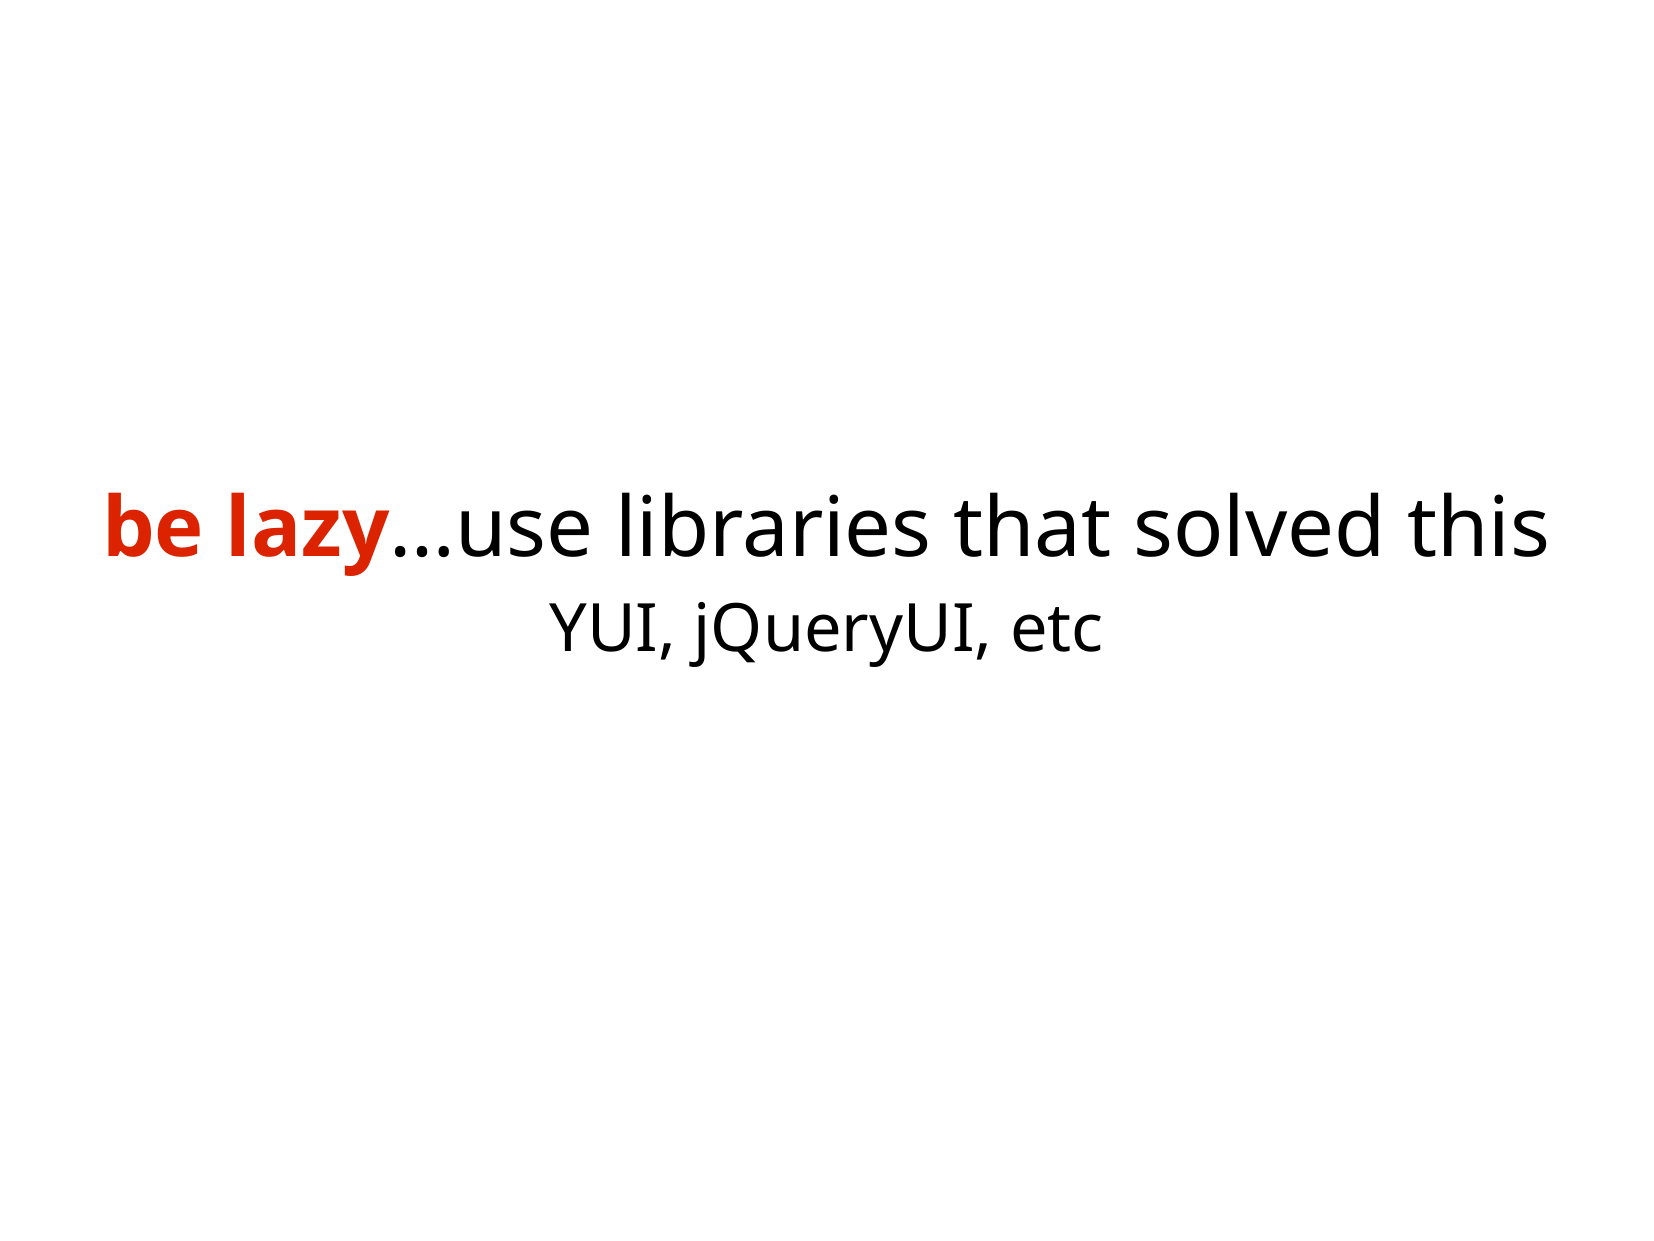

# be lazy…use libraries that solved this
YUI, jQueryUI, etc